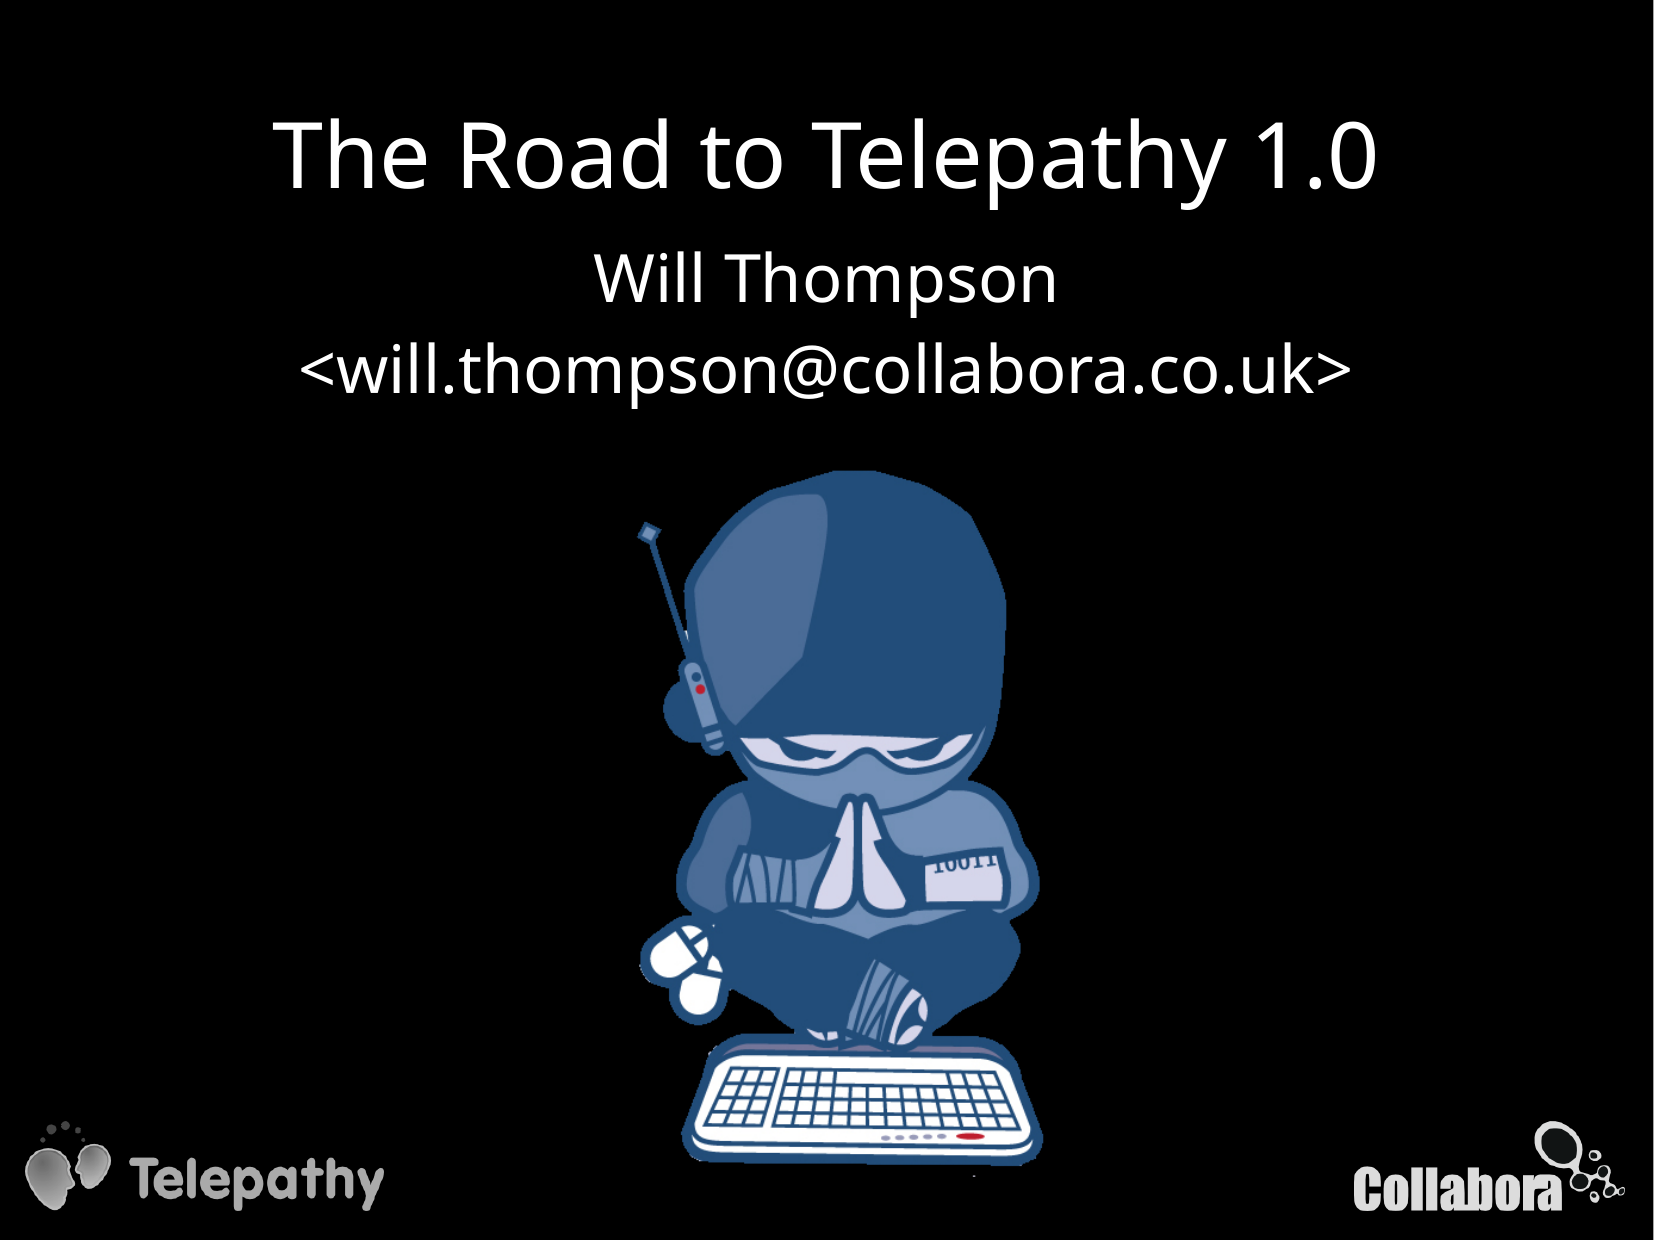

The Road to Telepathy 1.0
# Will Thompson <will.thompson@collabora.co.uk>